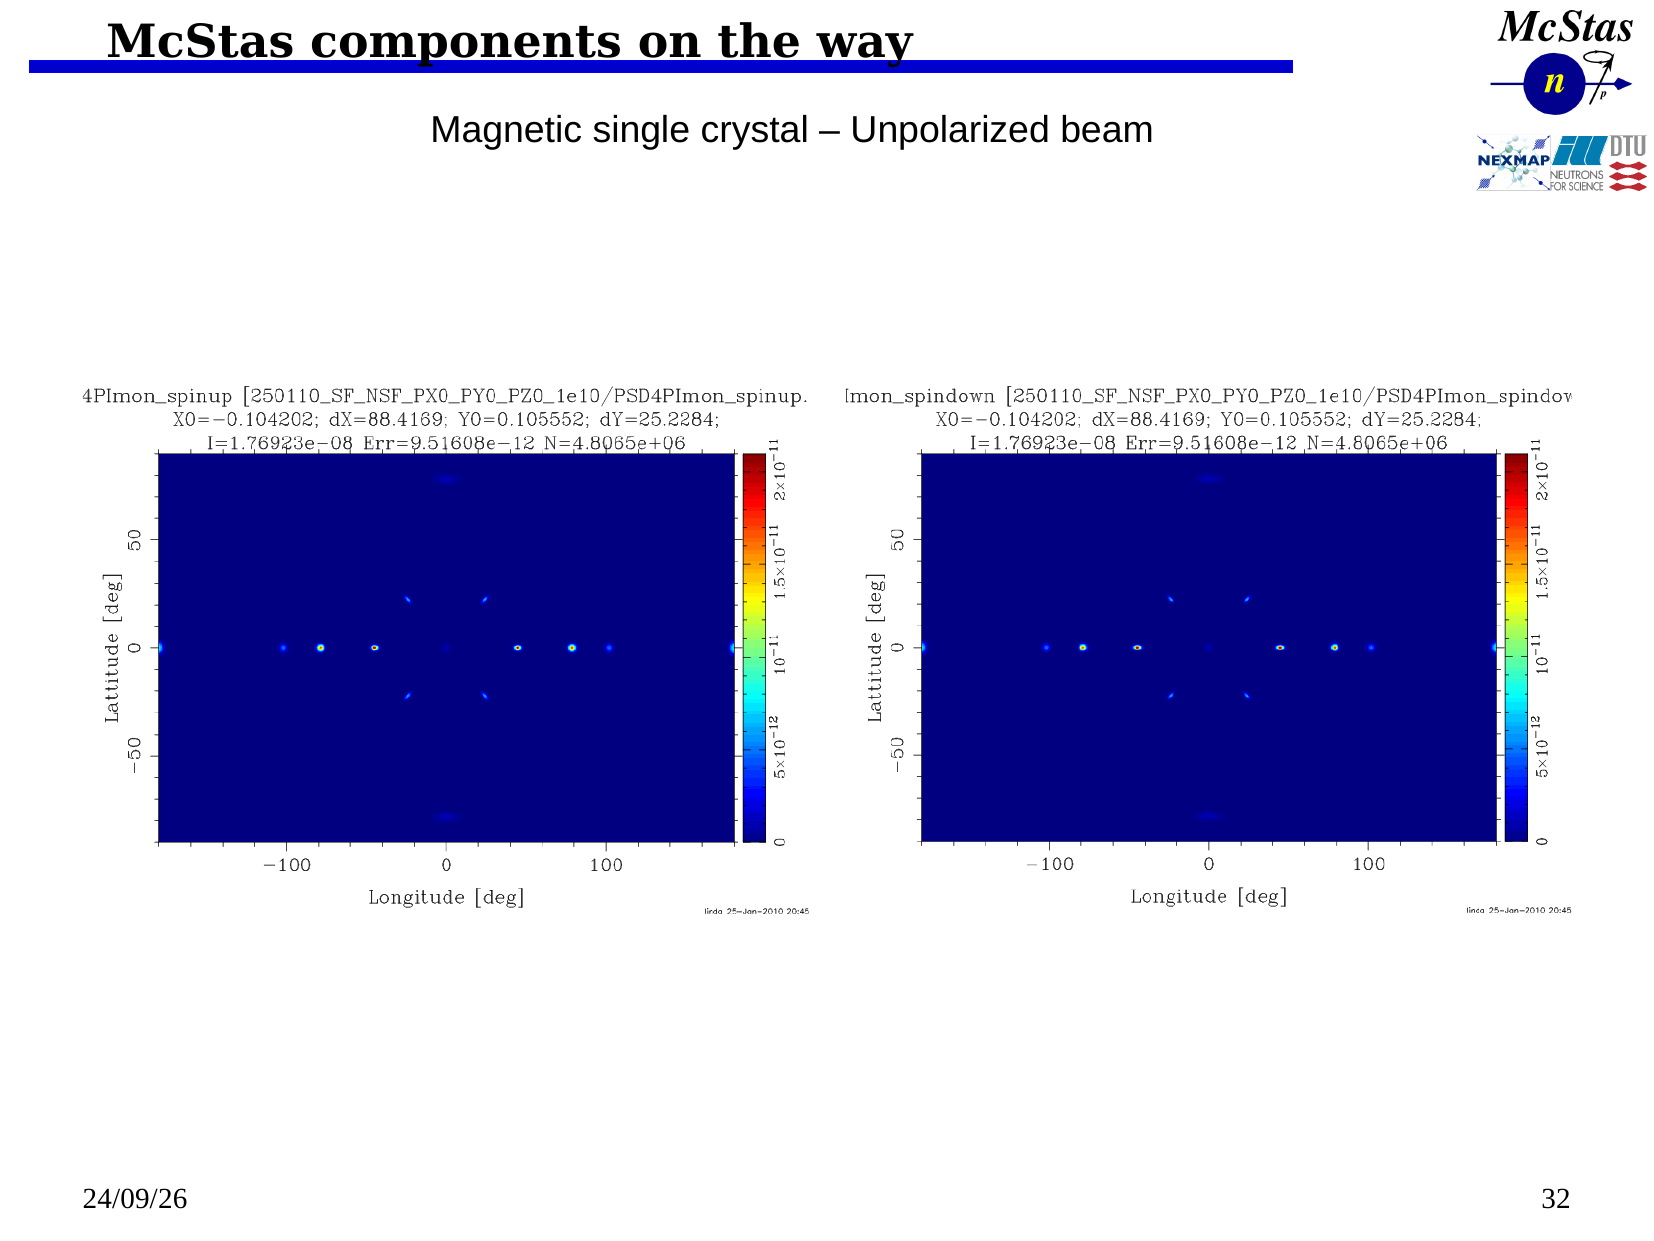

# McStas components on the way
Magnetic single crystal – Unpolarized beam
32